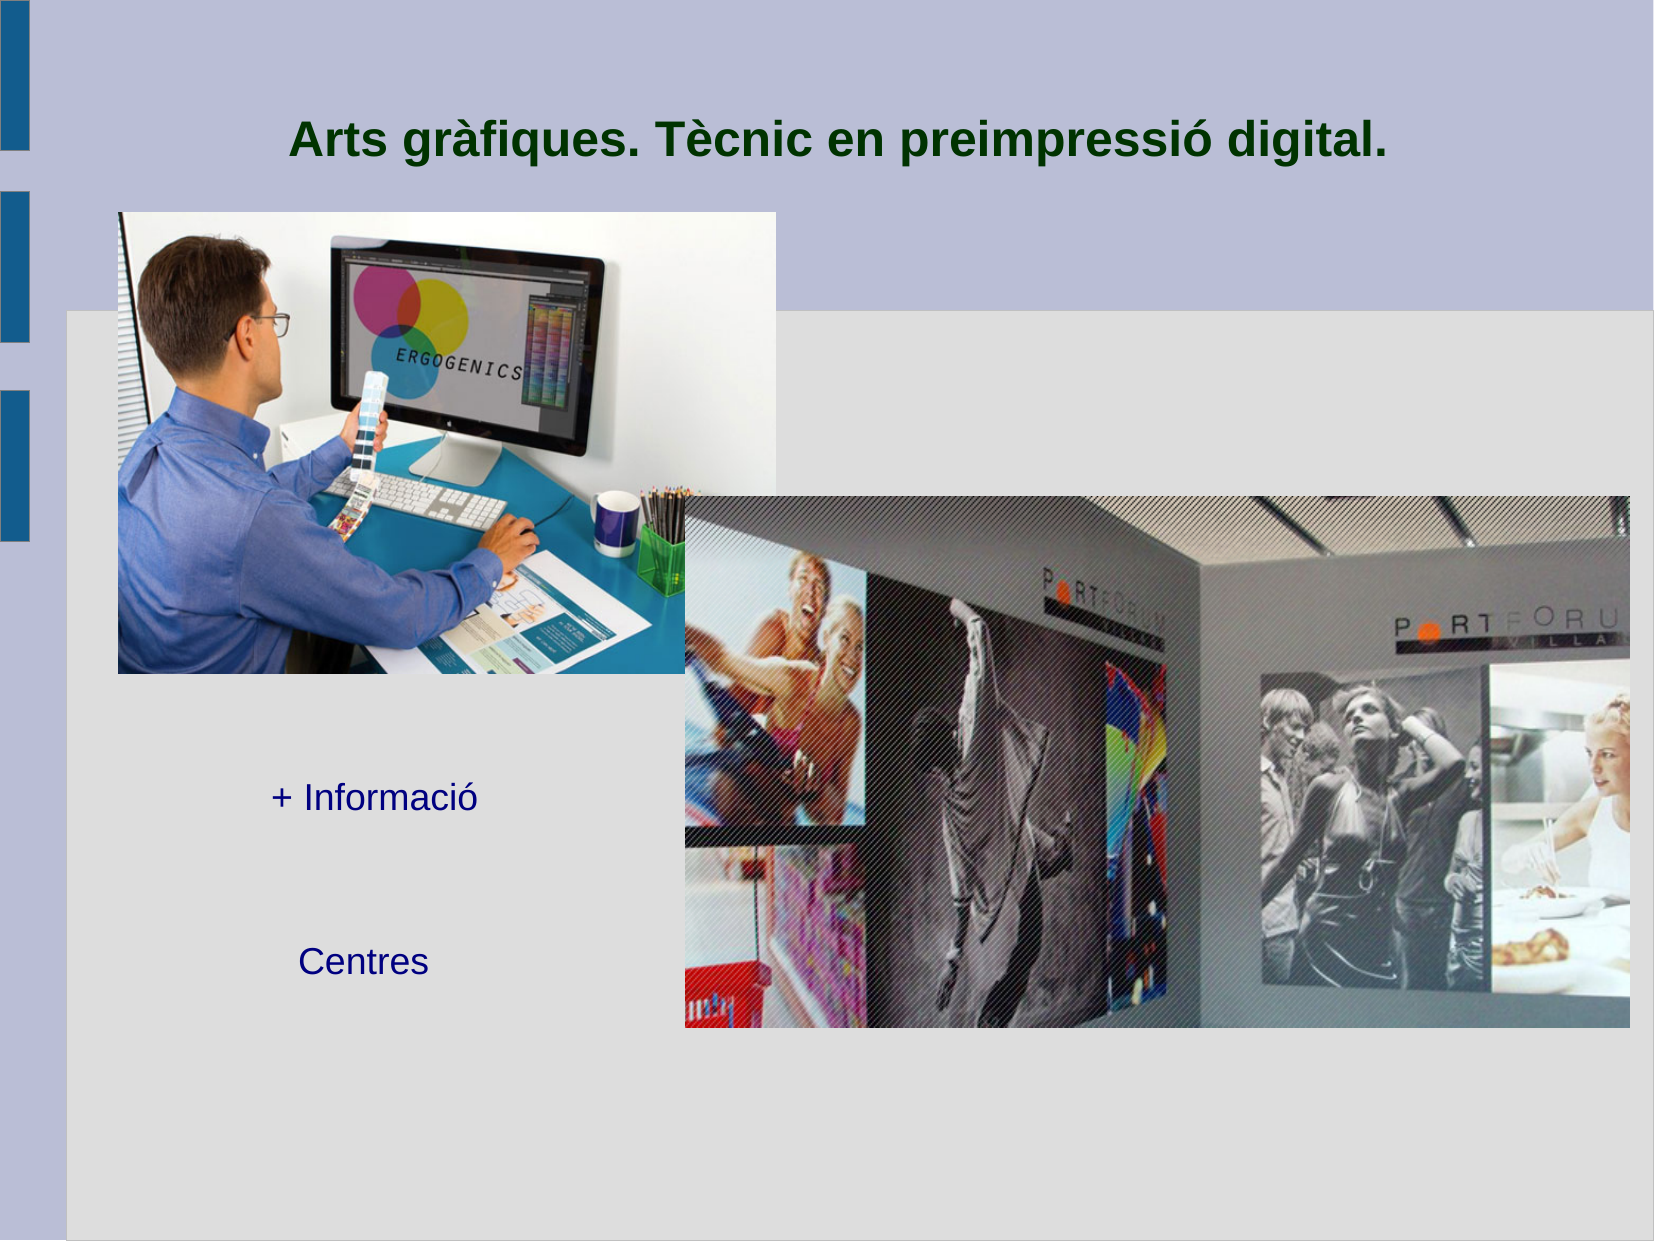

# Arts gràfiques. Tècnic en preimpressió digital.
+ Informació
Centres